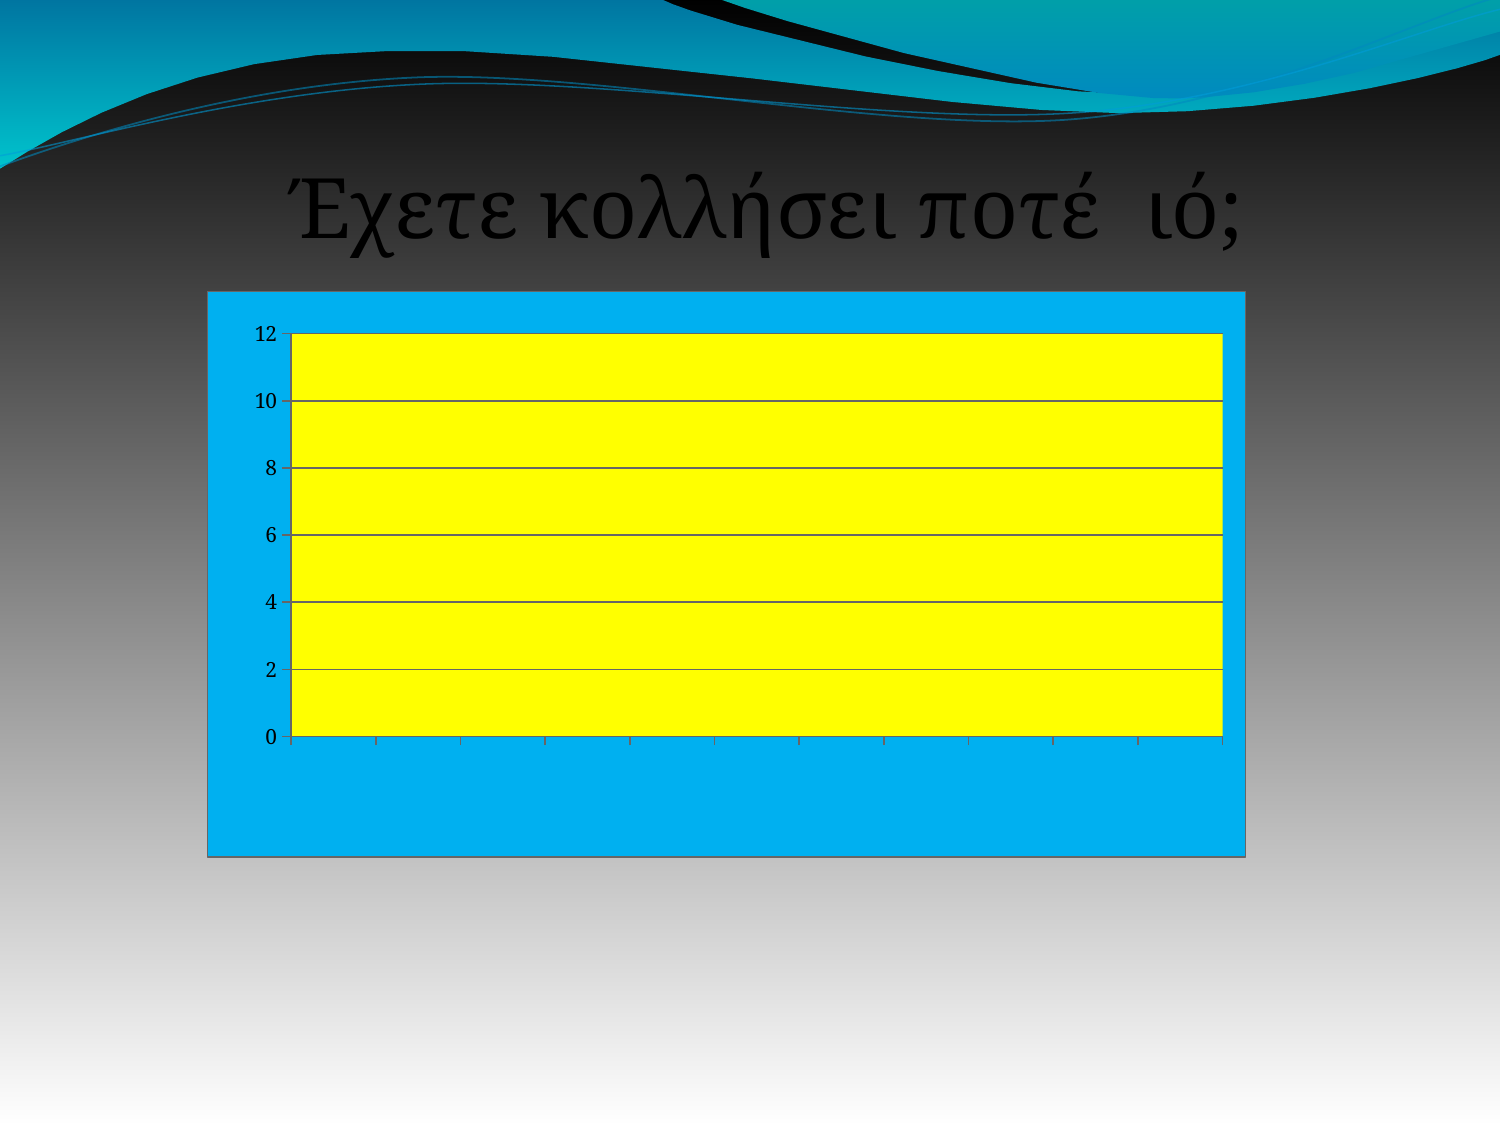

Έχετε κολλήσει ποτέ ιό;
### Chart
| Category | |
|---|---|